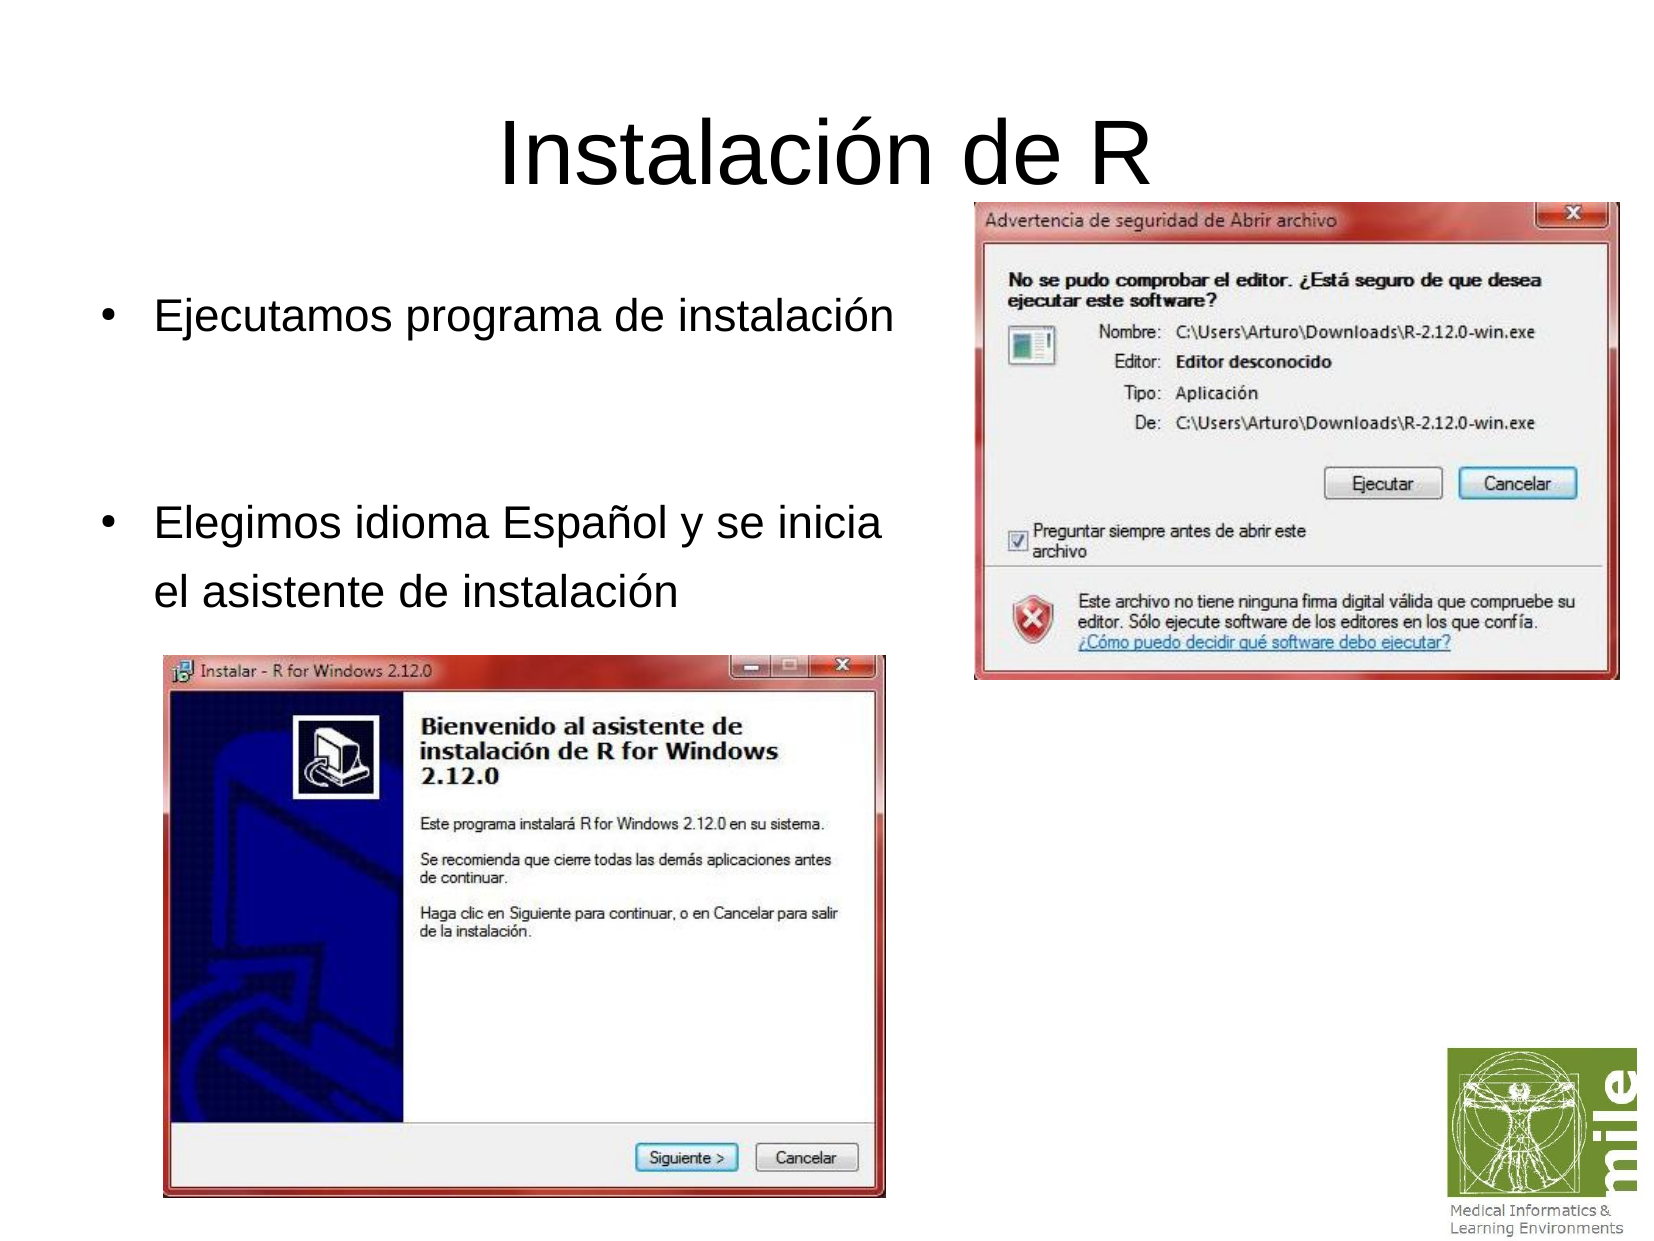

# Instalación de R
Ejecutamos programa de instalación
Elegimos idioma Español y se inicia
el asistente de instalación